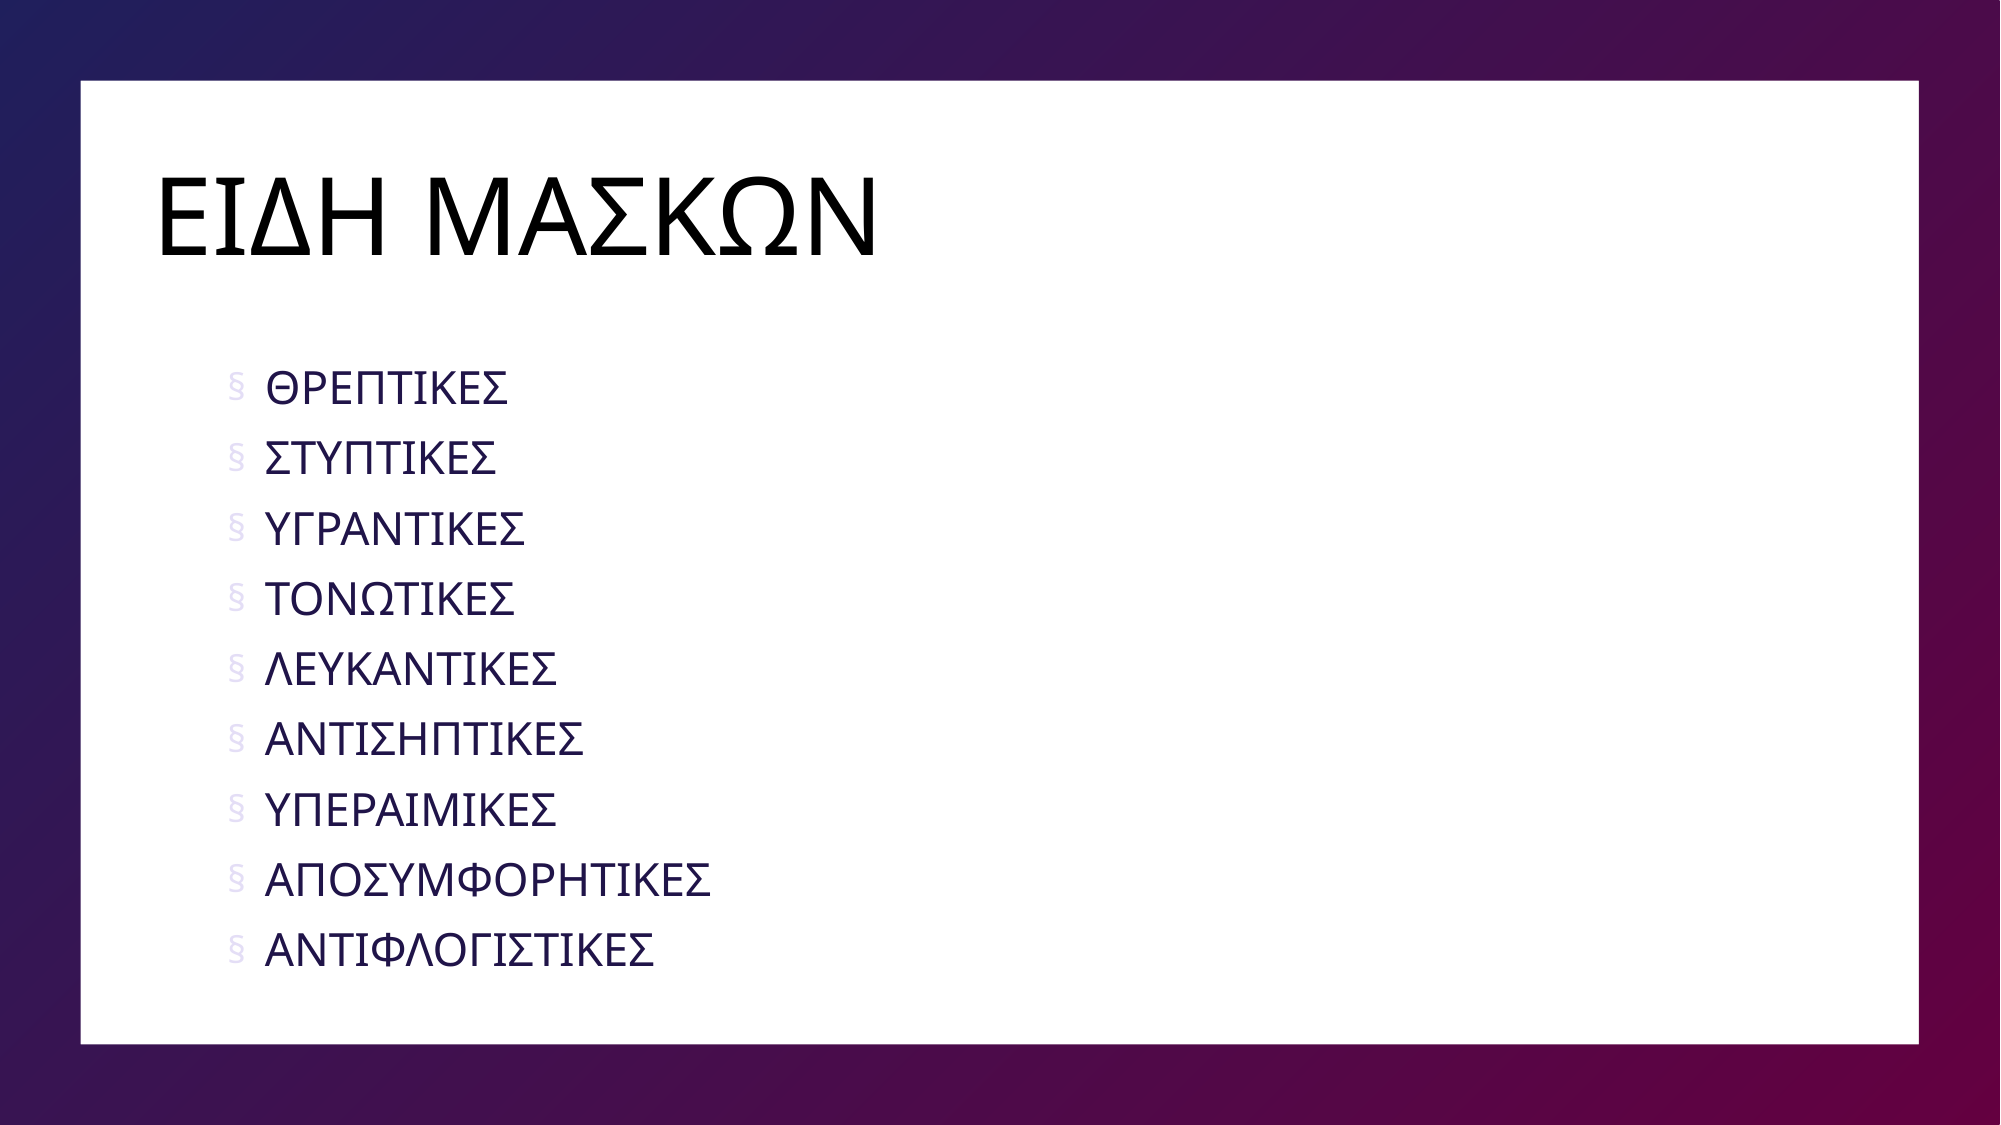

# ΕΙΔΗ ΜΑΣΚΩΝ
ΘΡΕΠΤΙΚΕΣ
ΣΤΥΠΤΙΚΕΣ
ΥΓΡΑΝΤΙΚΕΣ
ΤΟΝΩΤΙΚΕΣ
ΛΕΥΚΑΝΤΙΚΕΣ
ΑΝΤΙΣΗΠΤΙΚΕΣ
ΥΠΕΡΑΙΜΙΚΕΣ
ΑΠΟΣΥΜΦΟΡΗΤΙΚΕΣ
ΑΝΤΙΦΛΟΓΙΣΤΙΚΕΣ